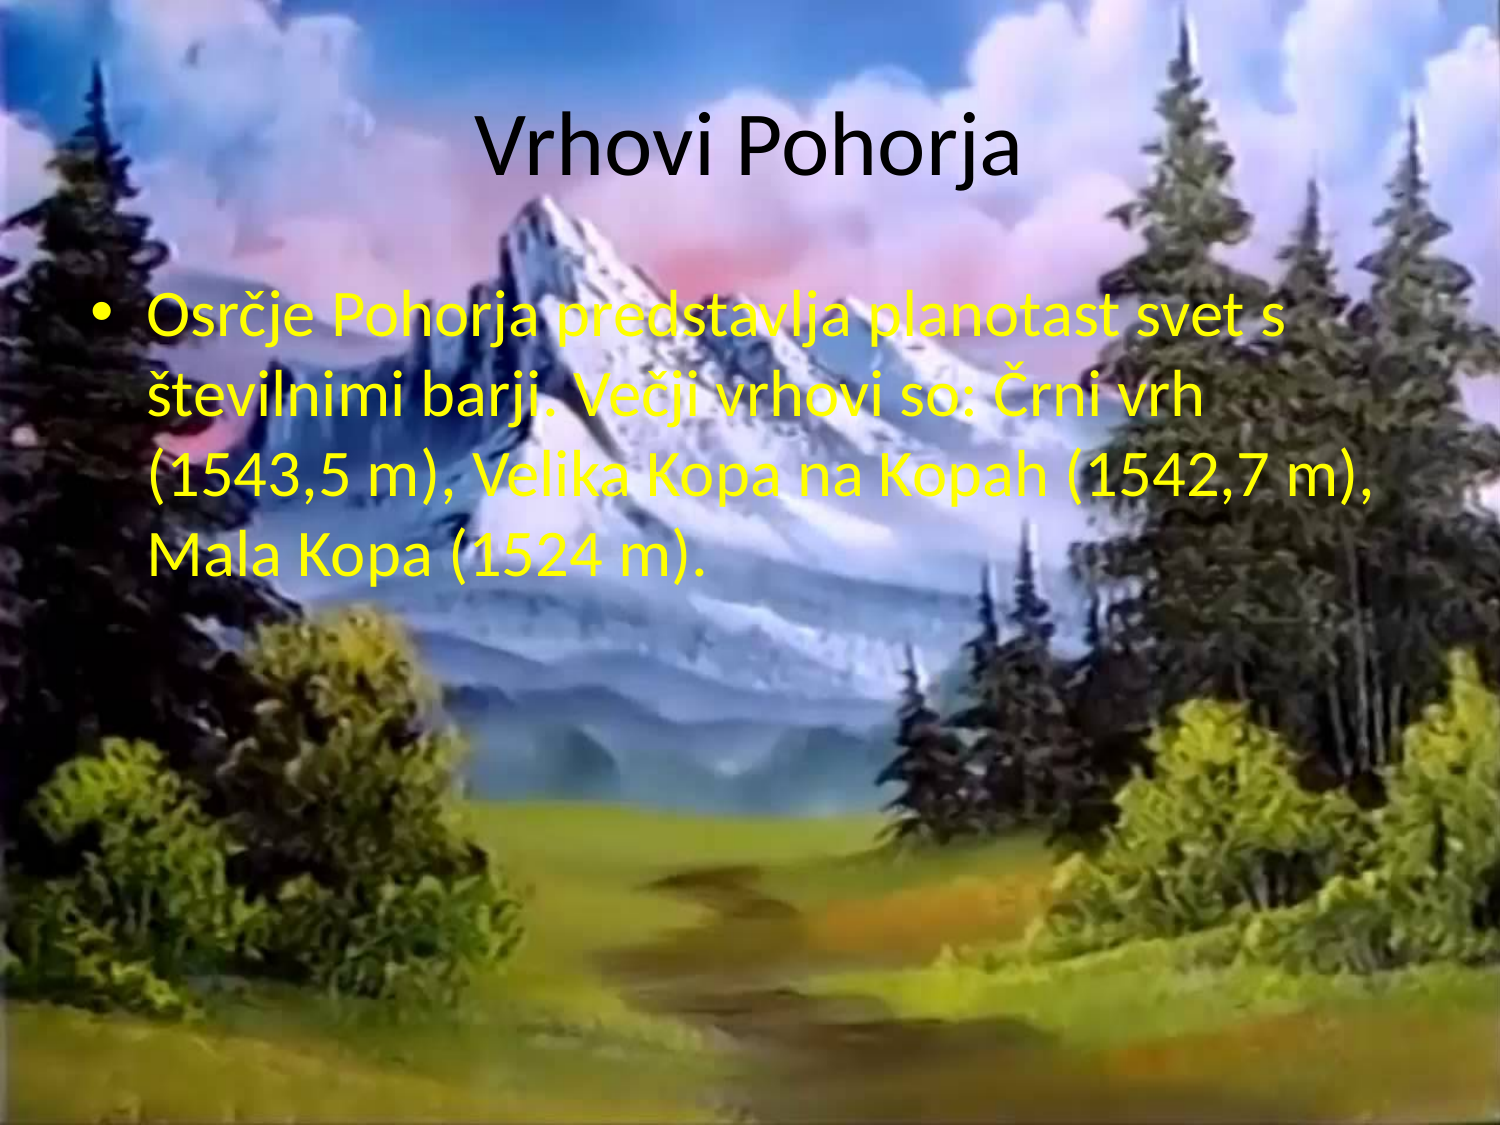

# Vrhovi Pohorja
Osrčje Pohorja predstavlja planotast svet s številnimi barji. Večji vrhovi so: Črni vrh (1543,5 m), Velika Kopa na Kopah (1542,7 m), Mala Kopa (1524 m).